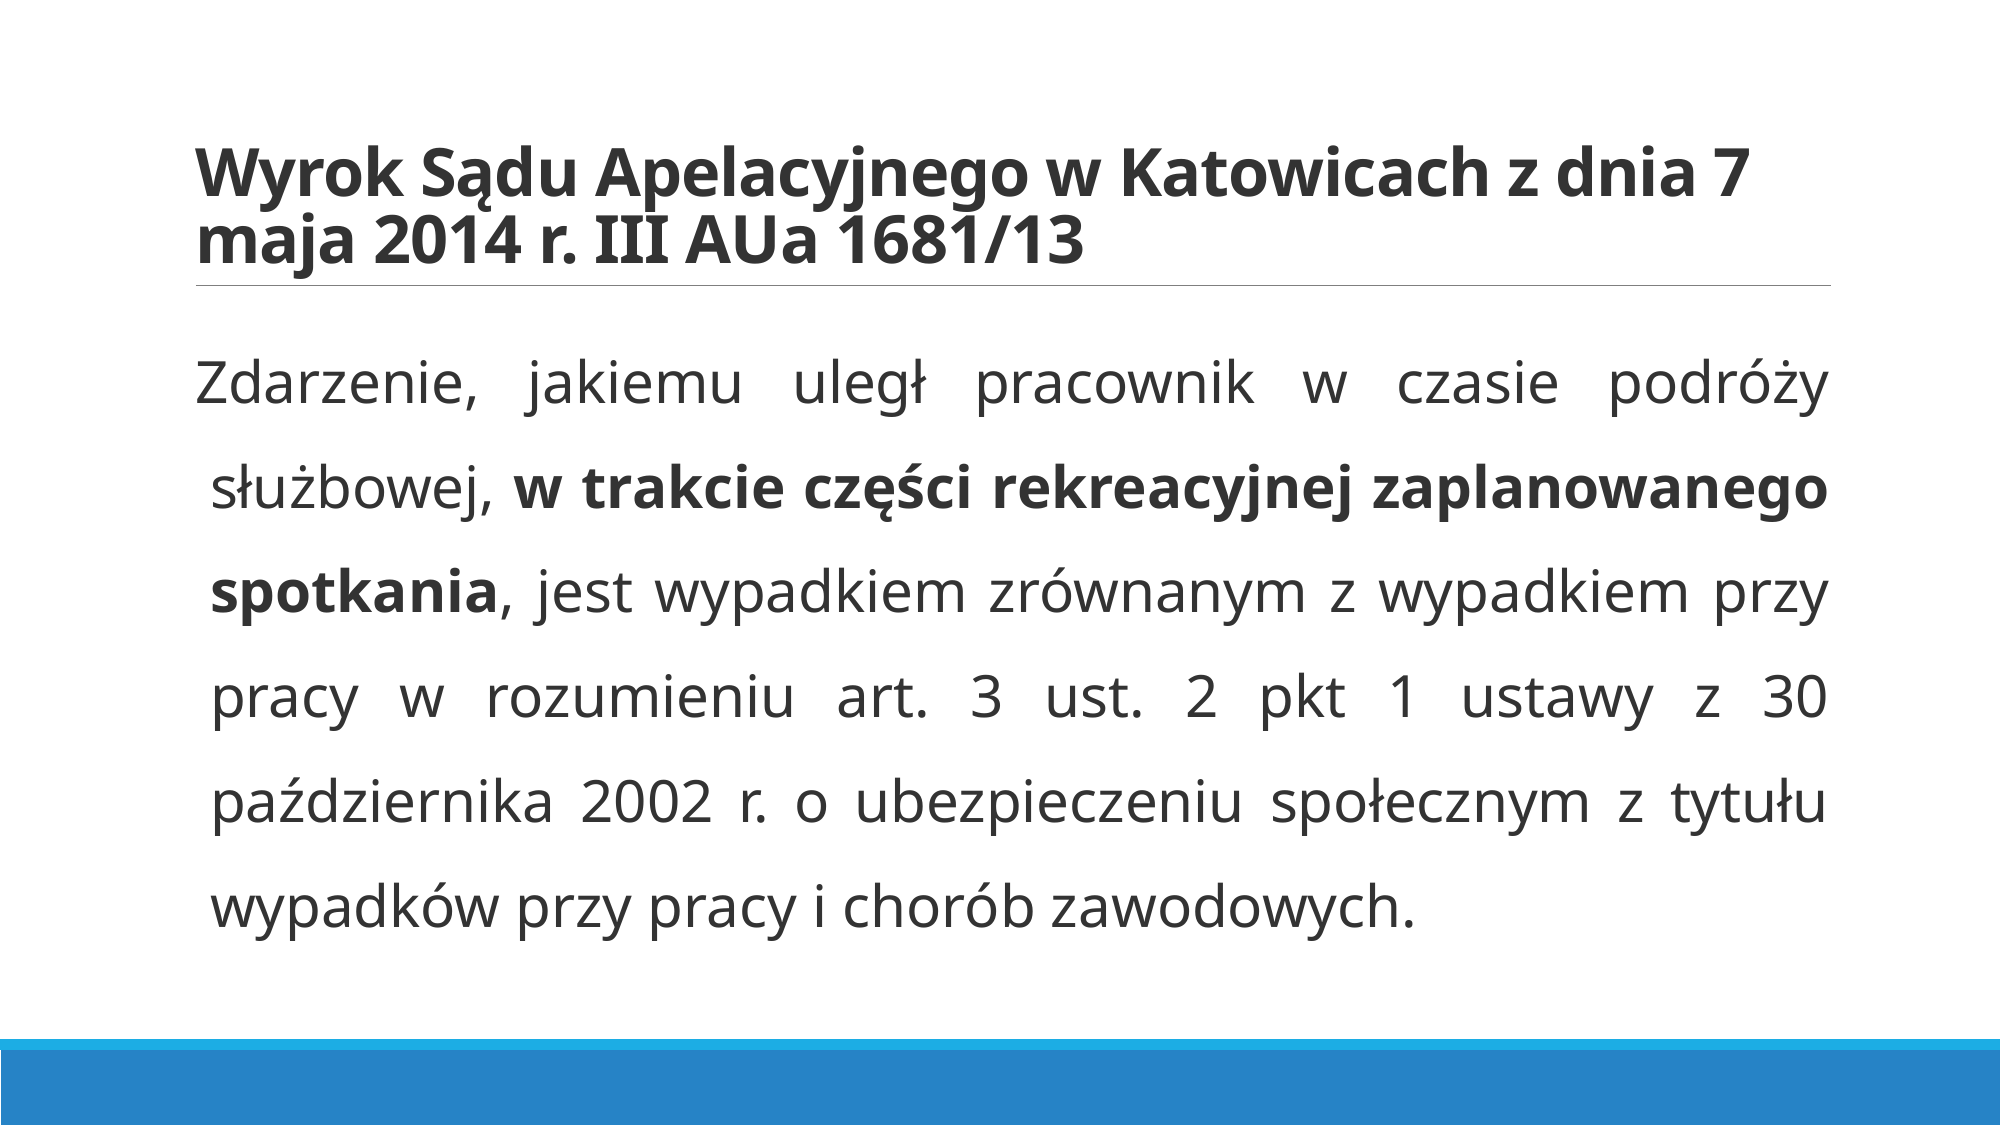

# Wyrok Sądu Apelacyjnego w Katowicach z dnia 7 maja 2014 r. III AUa 1681/13
Zdarzenie, jakiemu uległ pracownik w czasie podróży służbowej, w trakcie części rekreacyjnej zaplanowanego spotkania, jest wypadkiem zrównanym z wypadkiem przy pracy w rozumieniu art. 3 ust. 2 pkt 1 ustawy z 30 października 2002 r. o ubezpieczeniu społecznym z tytułu wypadków przy pracy i chorób zawodowych.